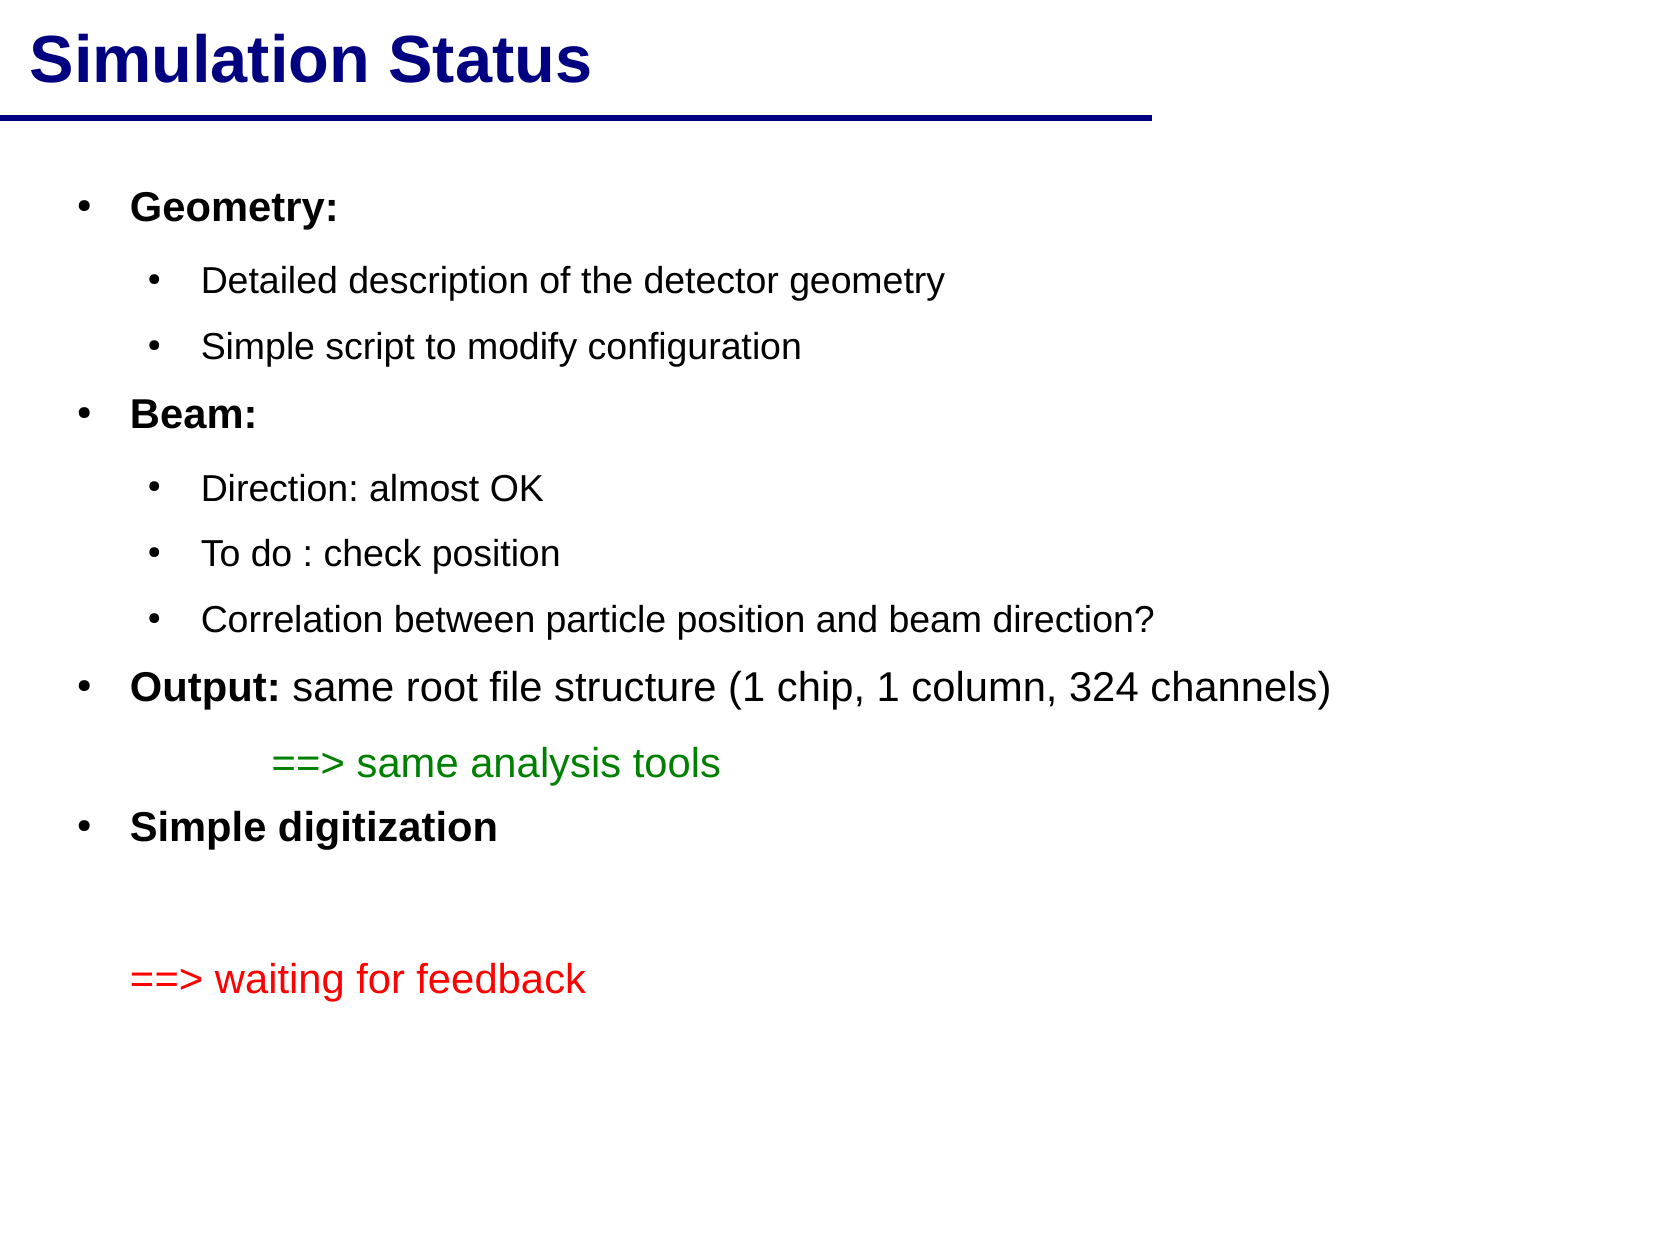

# Simulation Status
Geometry:
Detailed description of the detector geometry
Simple script to modify configuration
Beam:
Direction: almost OK
To do : check position
Correlation between particle position and beam direction?
Output: same root file structure (1 chip, 1 column, 324 channels)
==> same analysis tools
Simple digitization
==> waiting for feedback